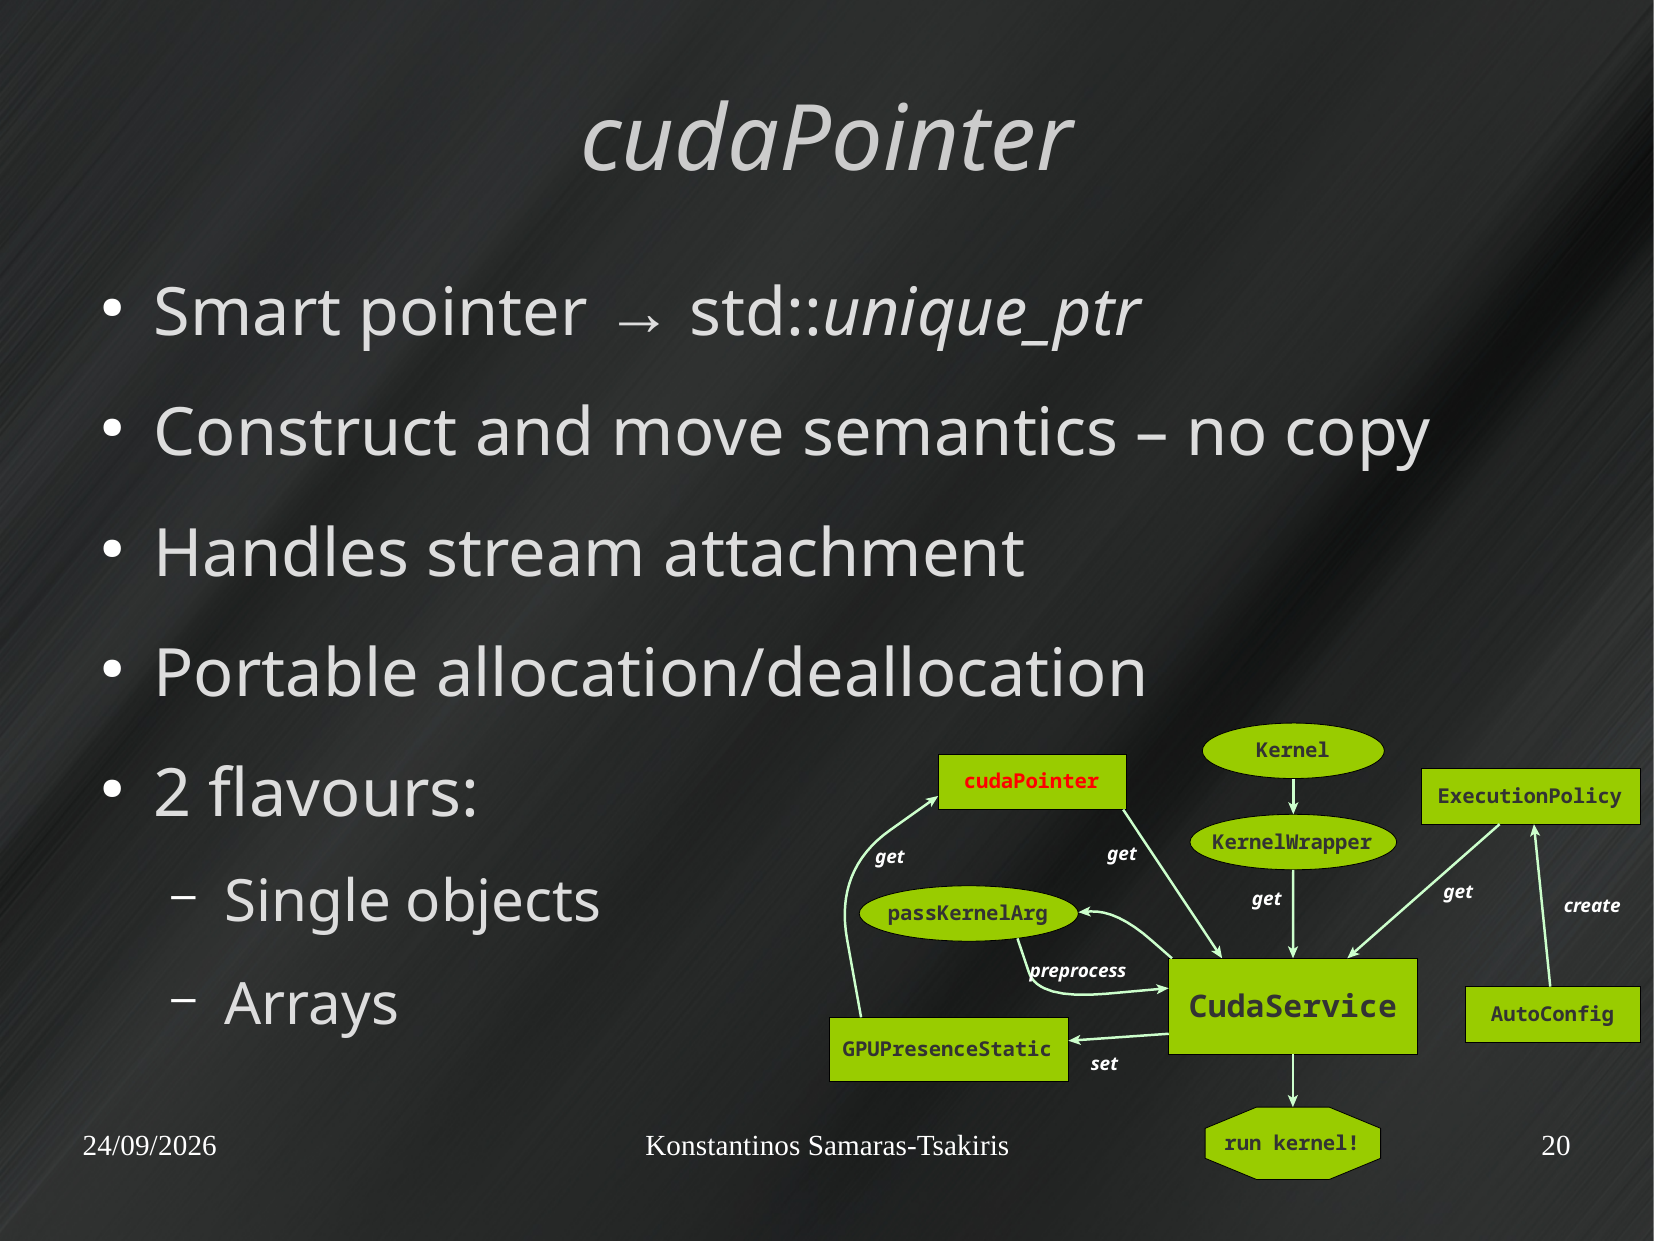

# cudaPointer
Smart pointer → std::unique_ptr
Construct and move semantics – no copy
Handles stream attachment
Portable allocation/deallocation
2 flavours:
Single objects
Arrays
Konstantinos Samaras-Tsakiris
20